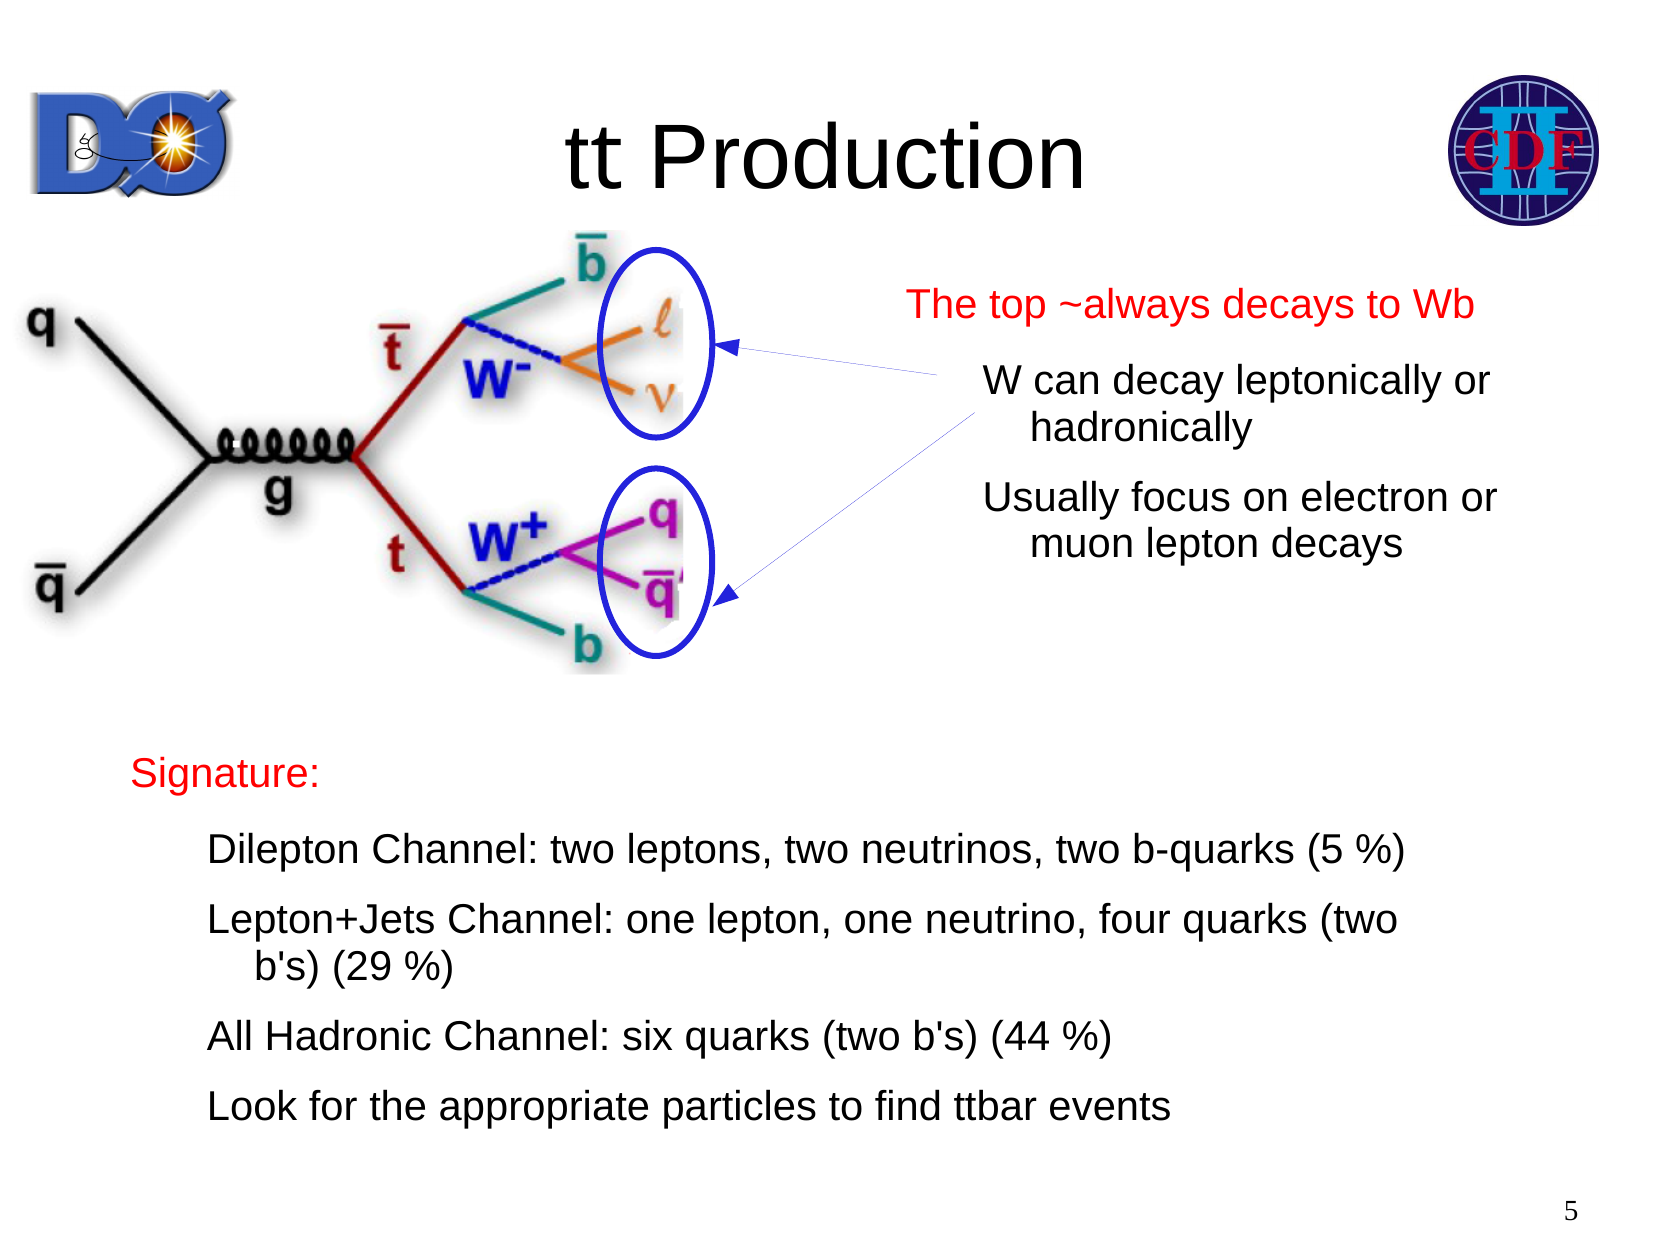

# tt Production
The top ~always decays to Wb
W can decay leptonically or hadronically
Usually focus on electron or muon lepton decays
Signature:
Dilepton Channel: two leptons, two neutrinos, two b-quarks (5 %)
Lepton+Jets Channel: one lepton, one neutrino, four quarks (two b's) (29 %)
All Hadronic Channel: six quarks (two b's) (44 %)
Look for the appropriate particles to find ttbar events
5